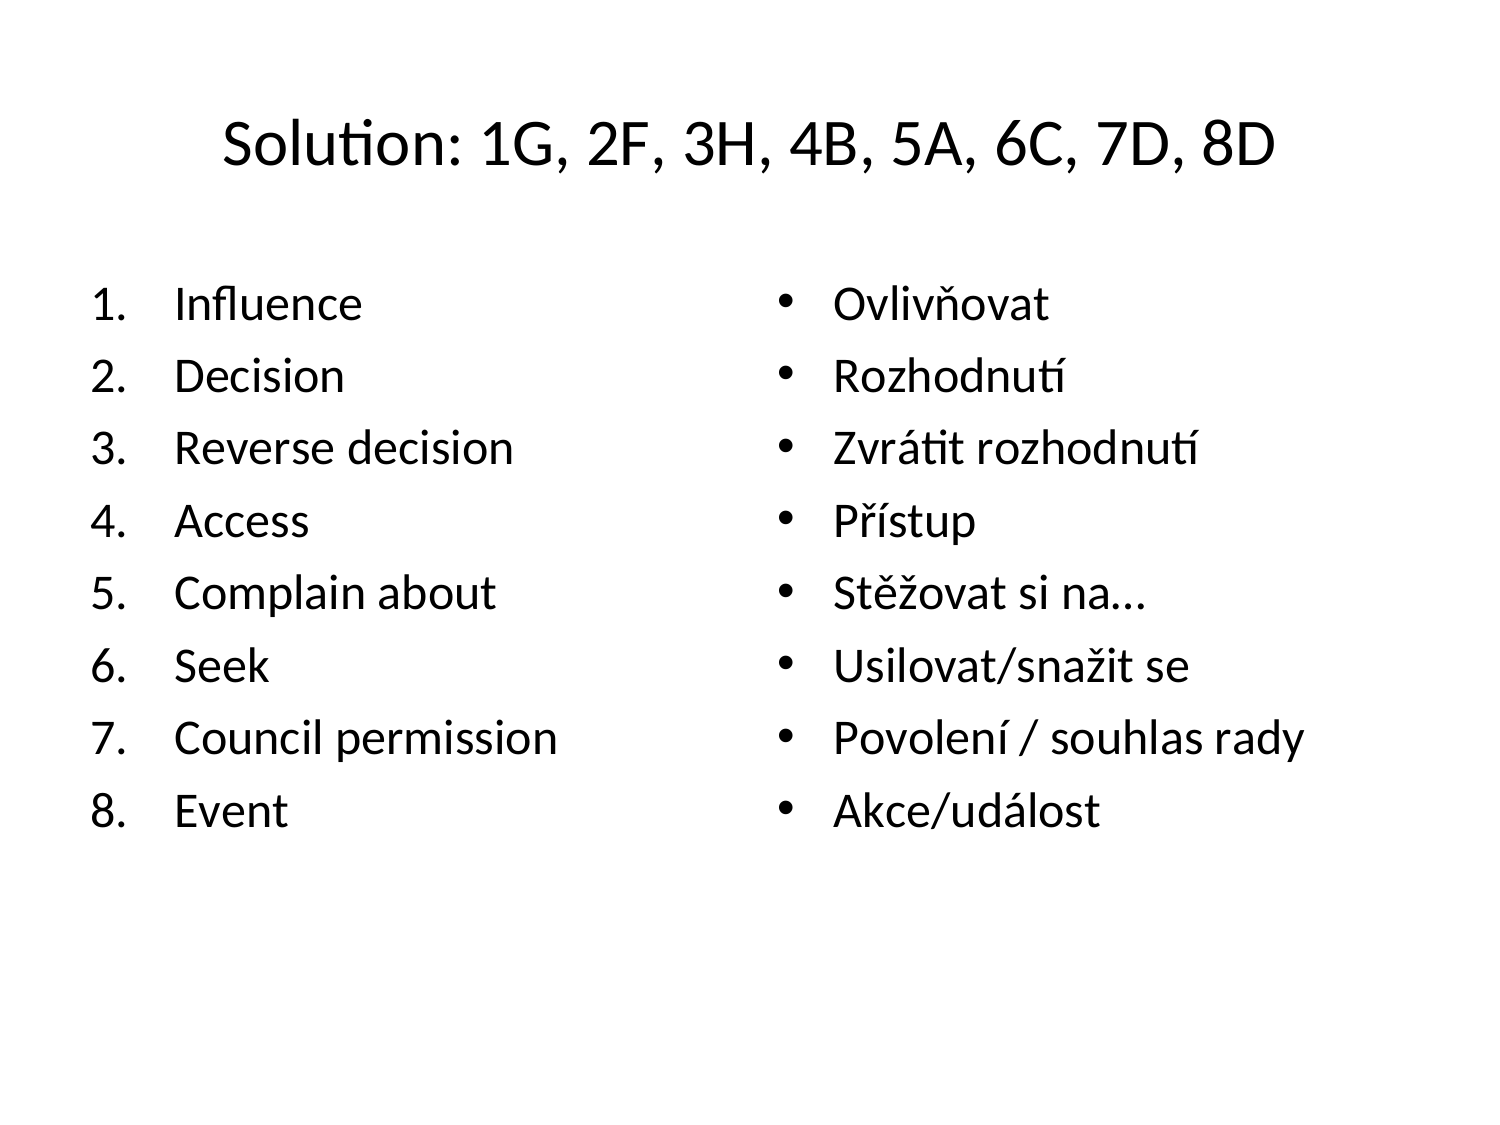

# Solution: 1G, 2F, 3H, 4B, 5A, 6C, 7D, 8D
Influence
Decision
Reverse decision
Access
Complain about
Seek
Council permission
Event
Ovlivňovat
Rozhodnutí
Zvrátit rozhodnutí
Přístup
Stěžovat si na…
Usilovat/snažit se
Povolení / souhlas rady
Akce/událost